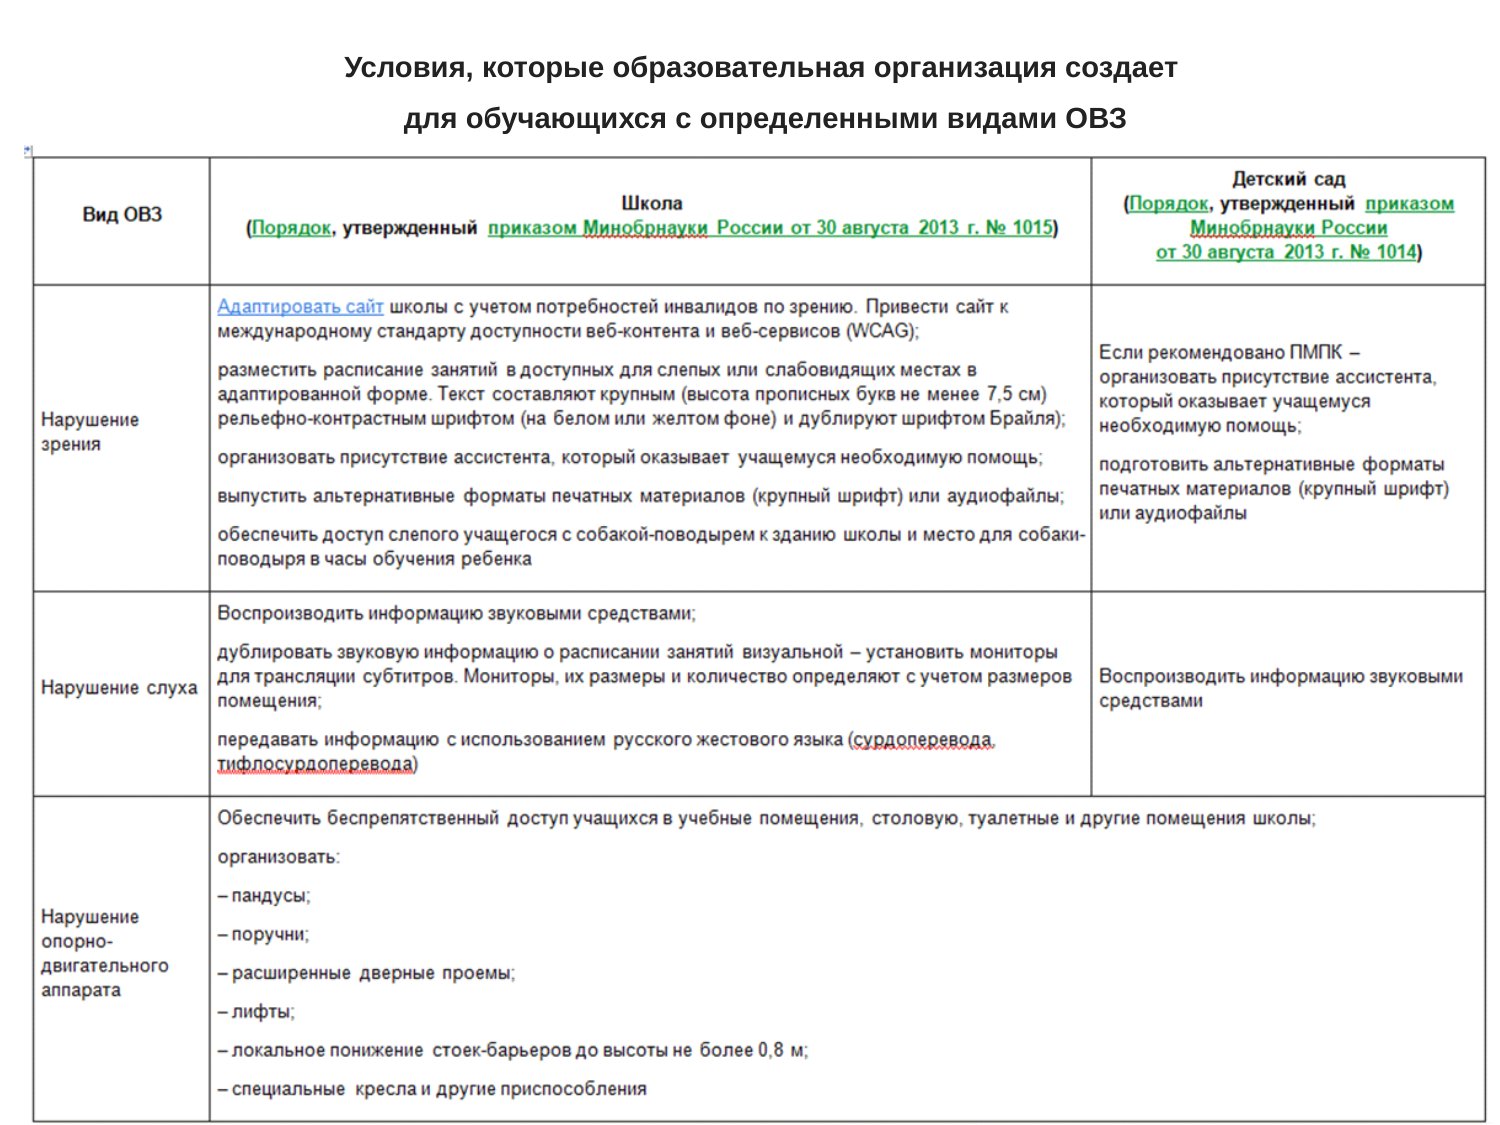

Условия, которые образовательная организация создает
 для обучающихся с определенными видами ОВЗ